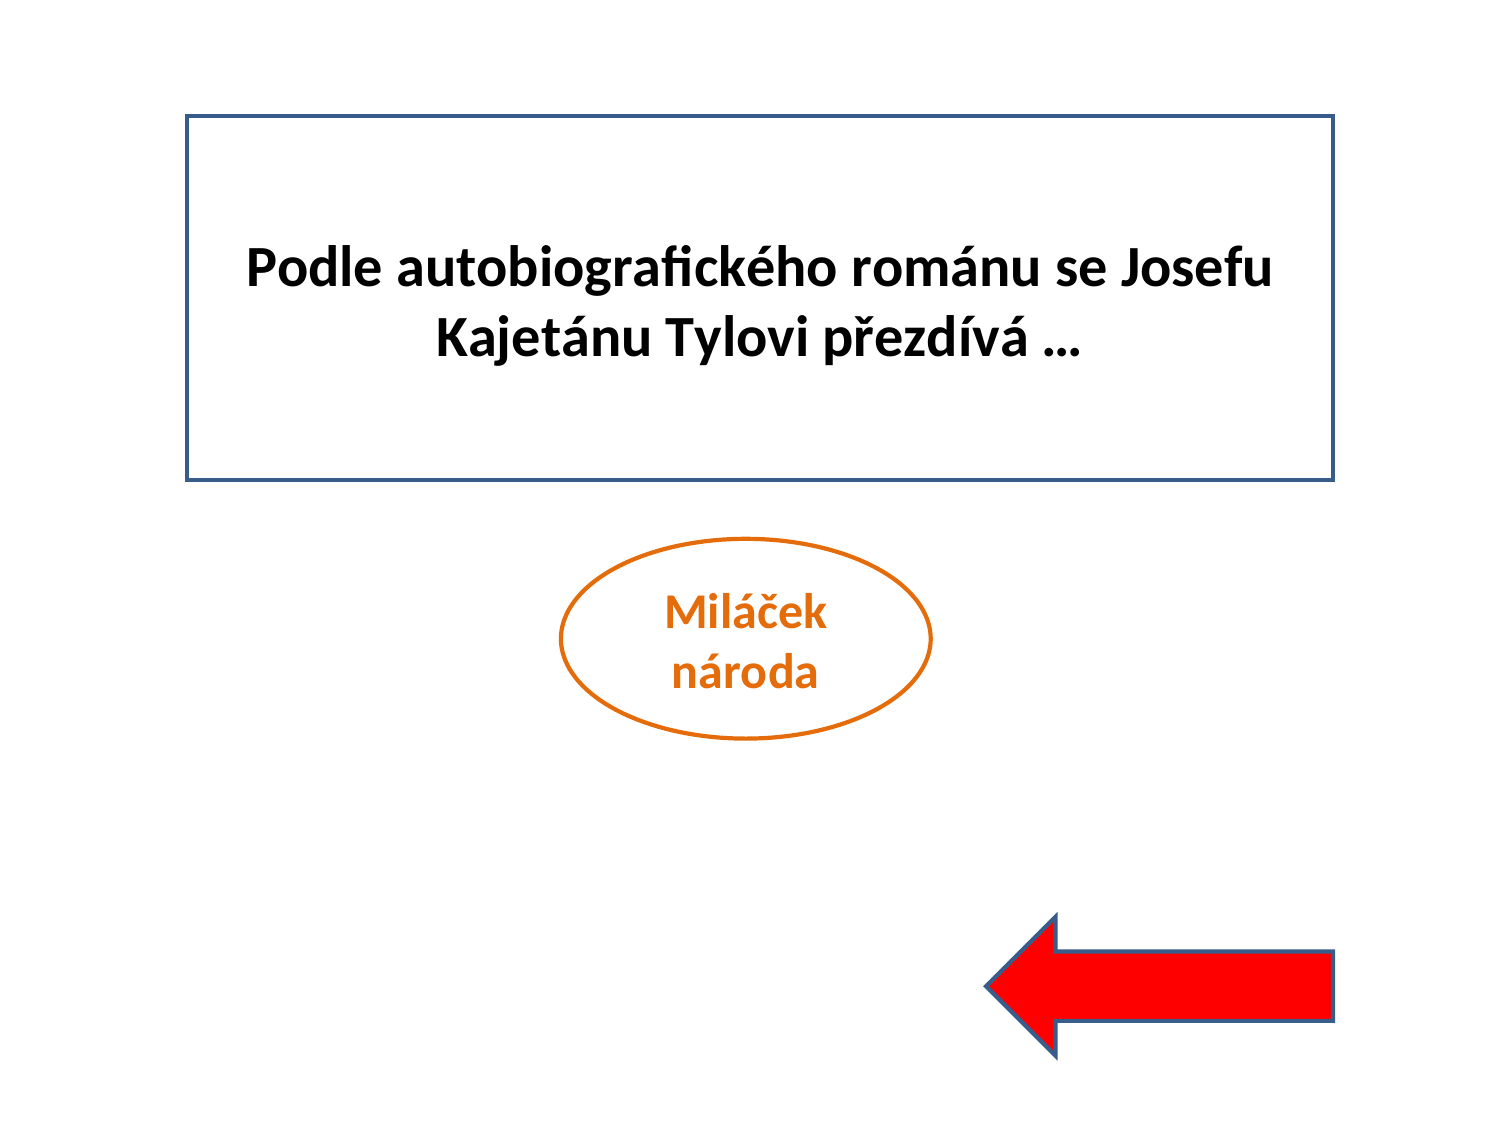

Podle autobiografického románu se Josefu Kajetánu Tylovi přezdívá …
Miláček národa